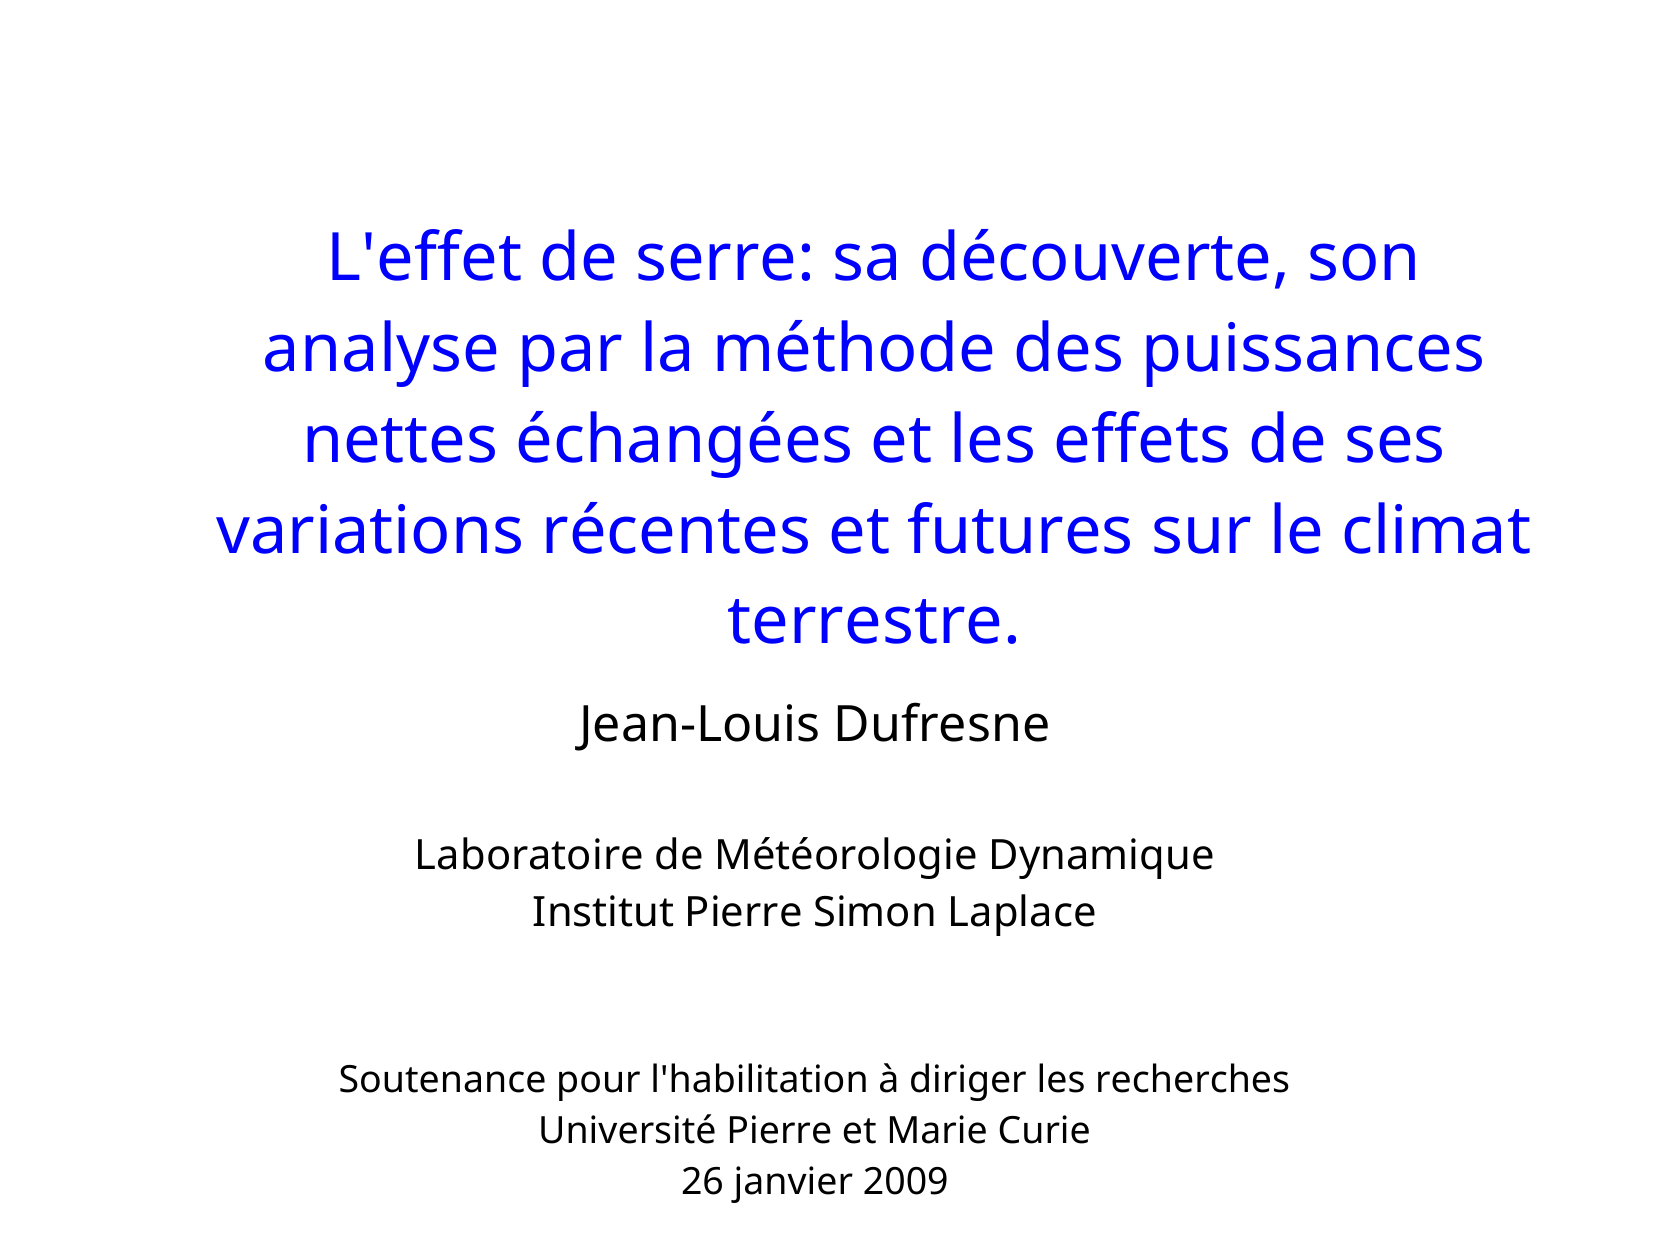

L'effet de serre: sa découverte, son analyse par la méthode des puissances nettes échangées et les effets de ses variations récentes et futures sur le climat terrestre.
Jean-Louis Dufresne
Laboratoire de Météorologie Dynamique
Institut Pierre Simon Laplace
Soutenance pour l'habilitation à diriger les recherches
Université Pierre et Marie Curie
26 janvier 2009